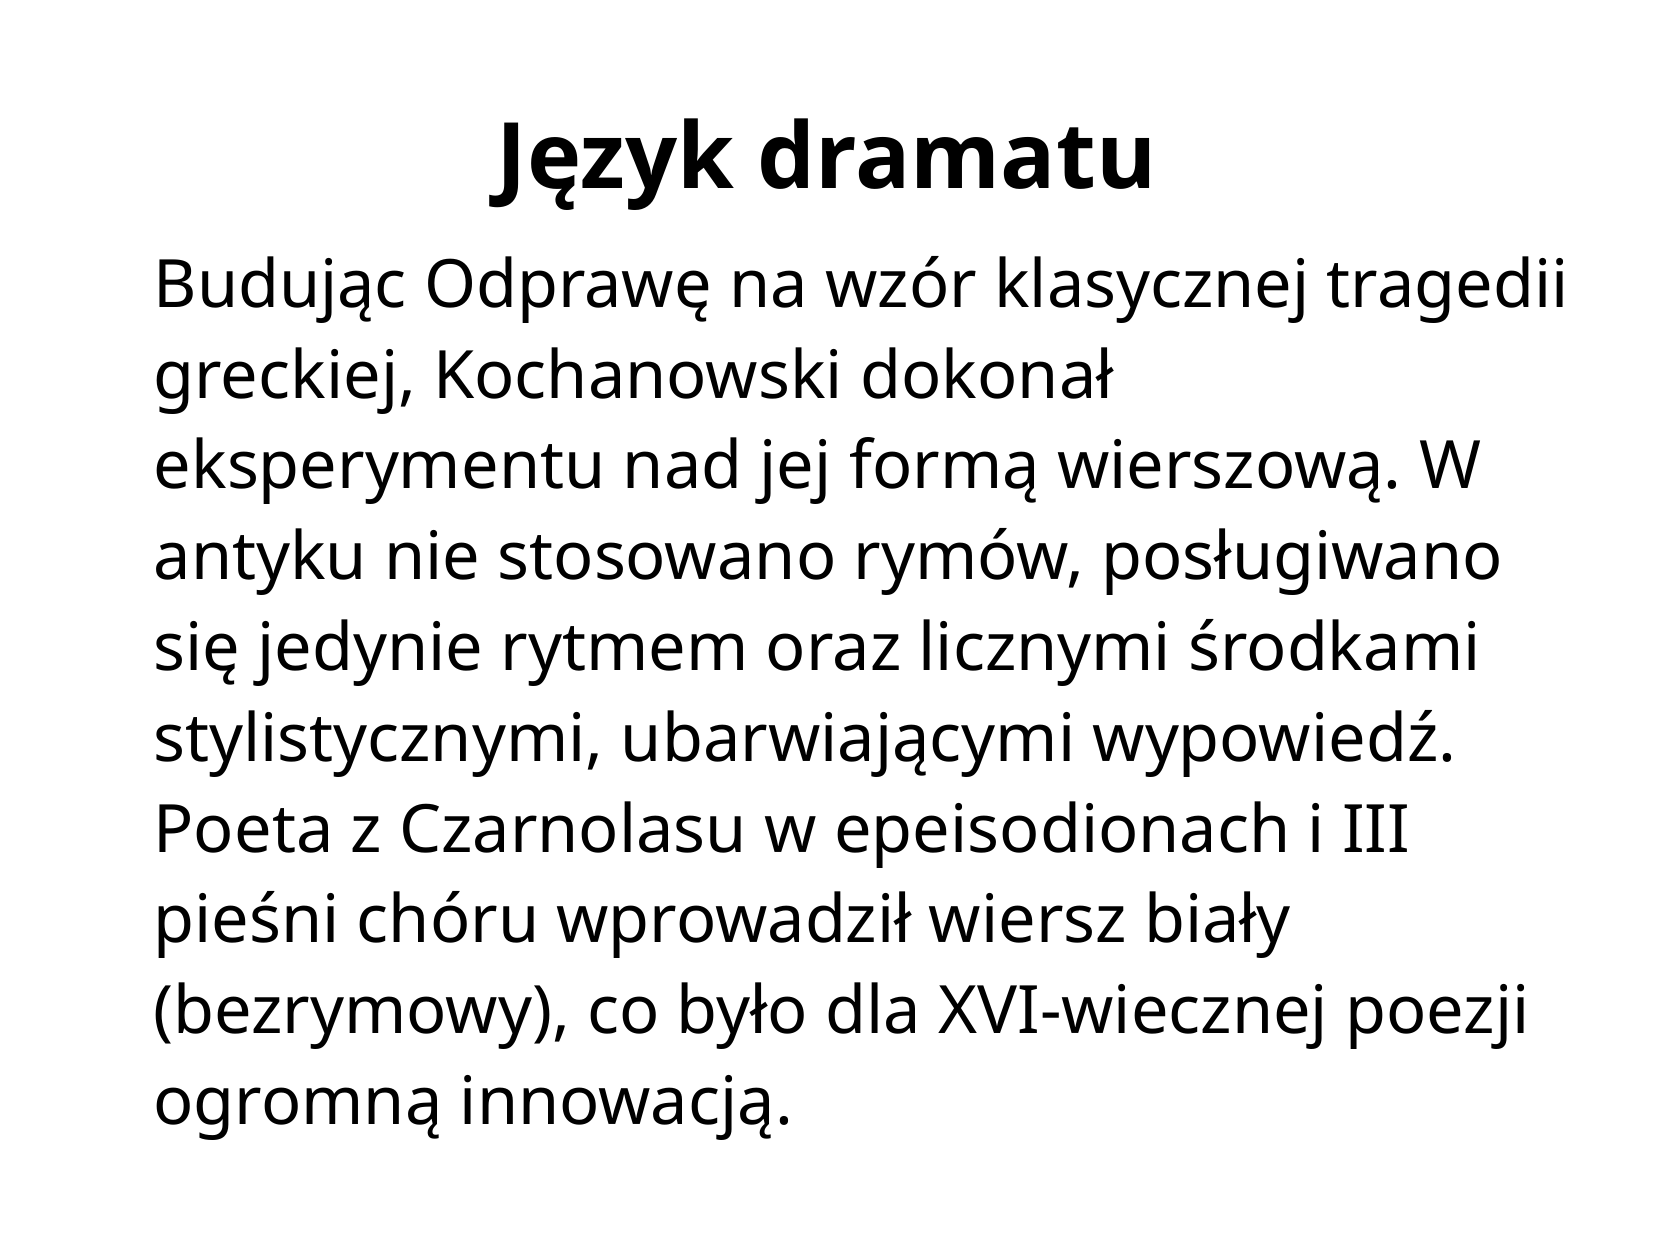

# Język dramatu
Budując Odprawę na wzór klasycznej tragedii greckiej, Kochanowski dokonał eksperymentu nad jej formą wierszową. W antyku nie stosowano rymów, posługiwano się jedynie rytmem oraz licznymi środkami stylistycznymi, ubarwiającymi wypowiedź. Poeta z Czarnolasu w epeisodionach i III pieśni chóru wprowadził wiersz biały (bezrymowy), co było dla XVI-wiecznej poezji ogromną innowacją.